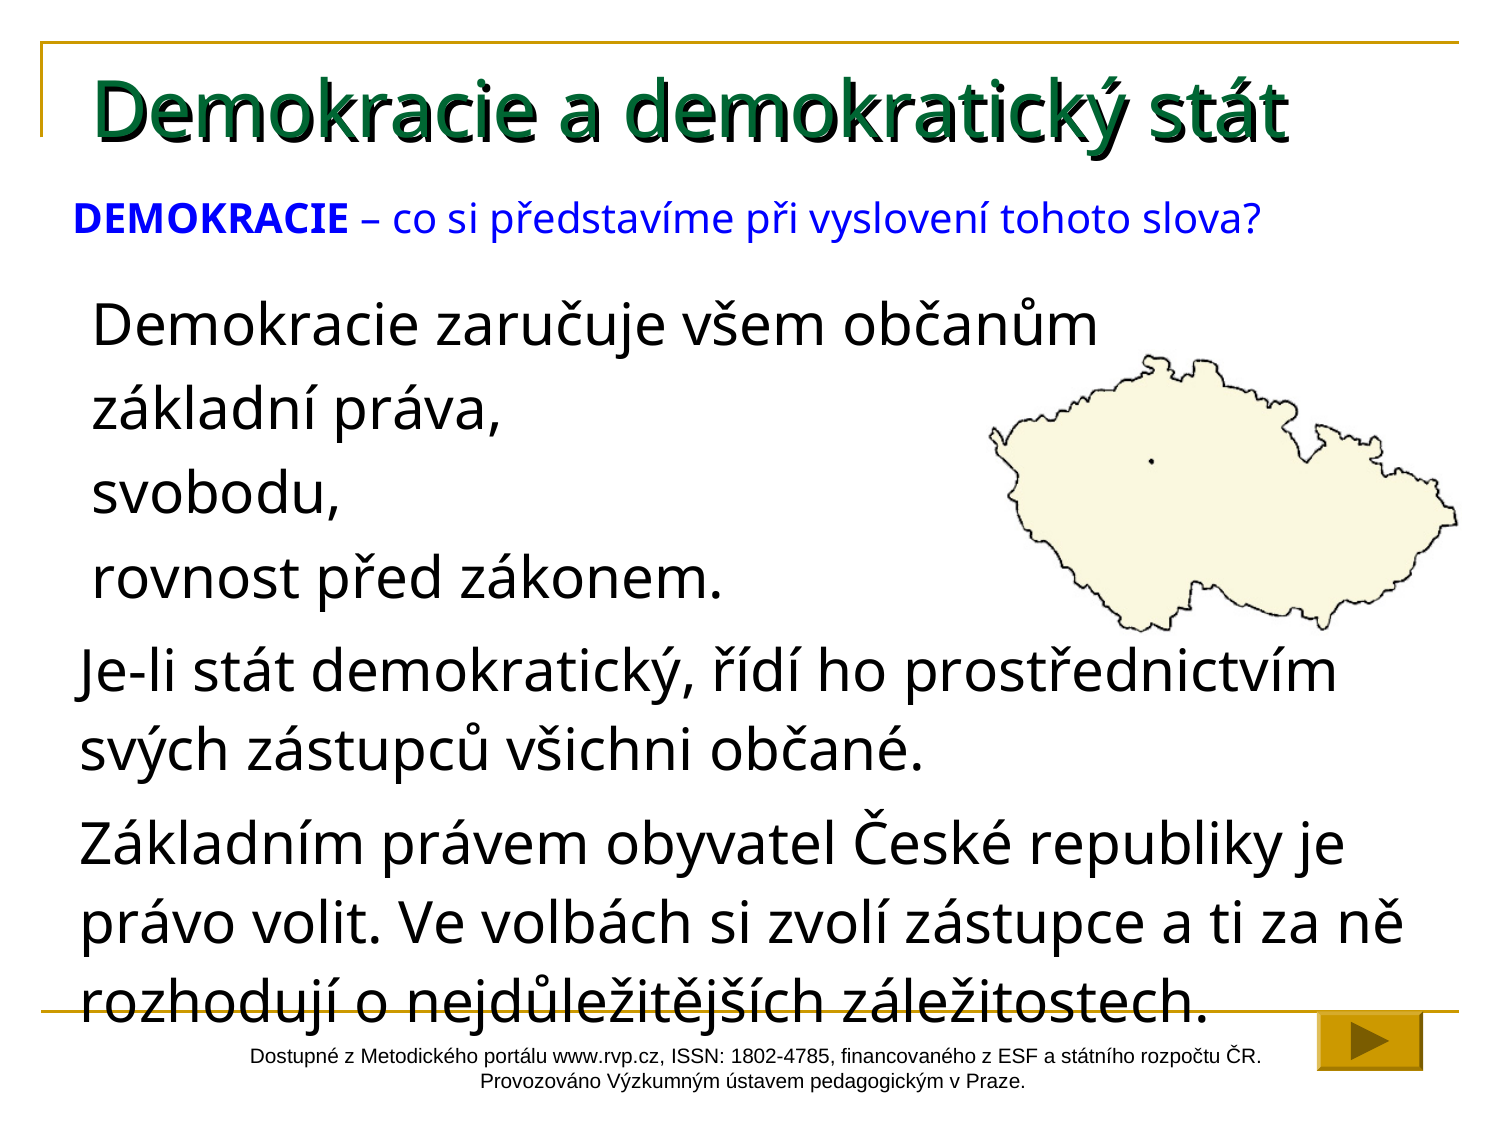

# Demokracie a demokratický stát
DEMOKRACIE – co si představíme při vyslovení tohoto slova?
Demokracie zaručuje všem občanům
základní práva,
svobodu,
rovnost před zákonem.
Je-li stát demokratický, řídí ho prostřednictvím svých zástupců všichni občané.
Základním právem obyvatel České republiky je právo volit. Ve volbách si zvolí zástupce a ti za ně rozhodují o nejdůležitějších záležitostech.